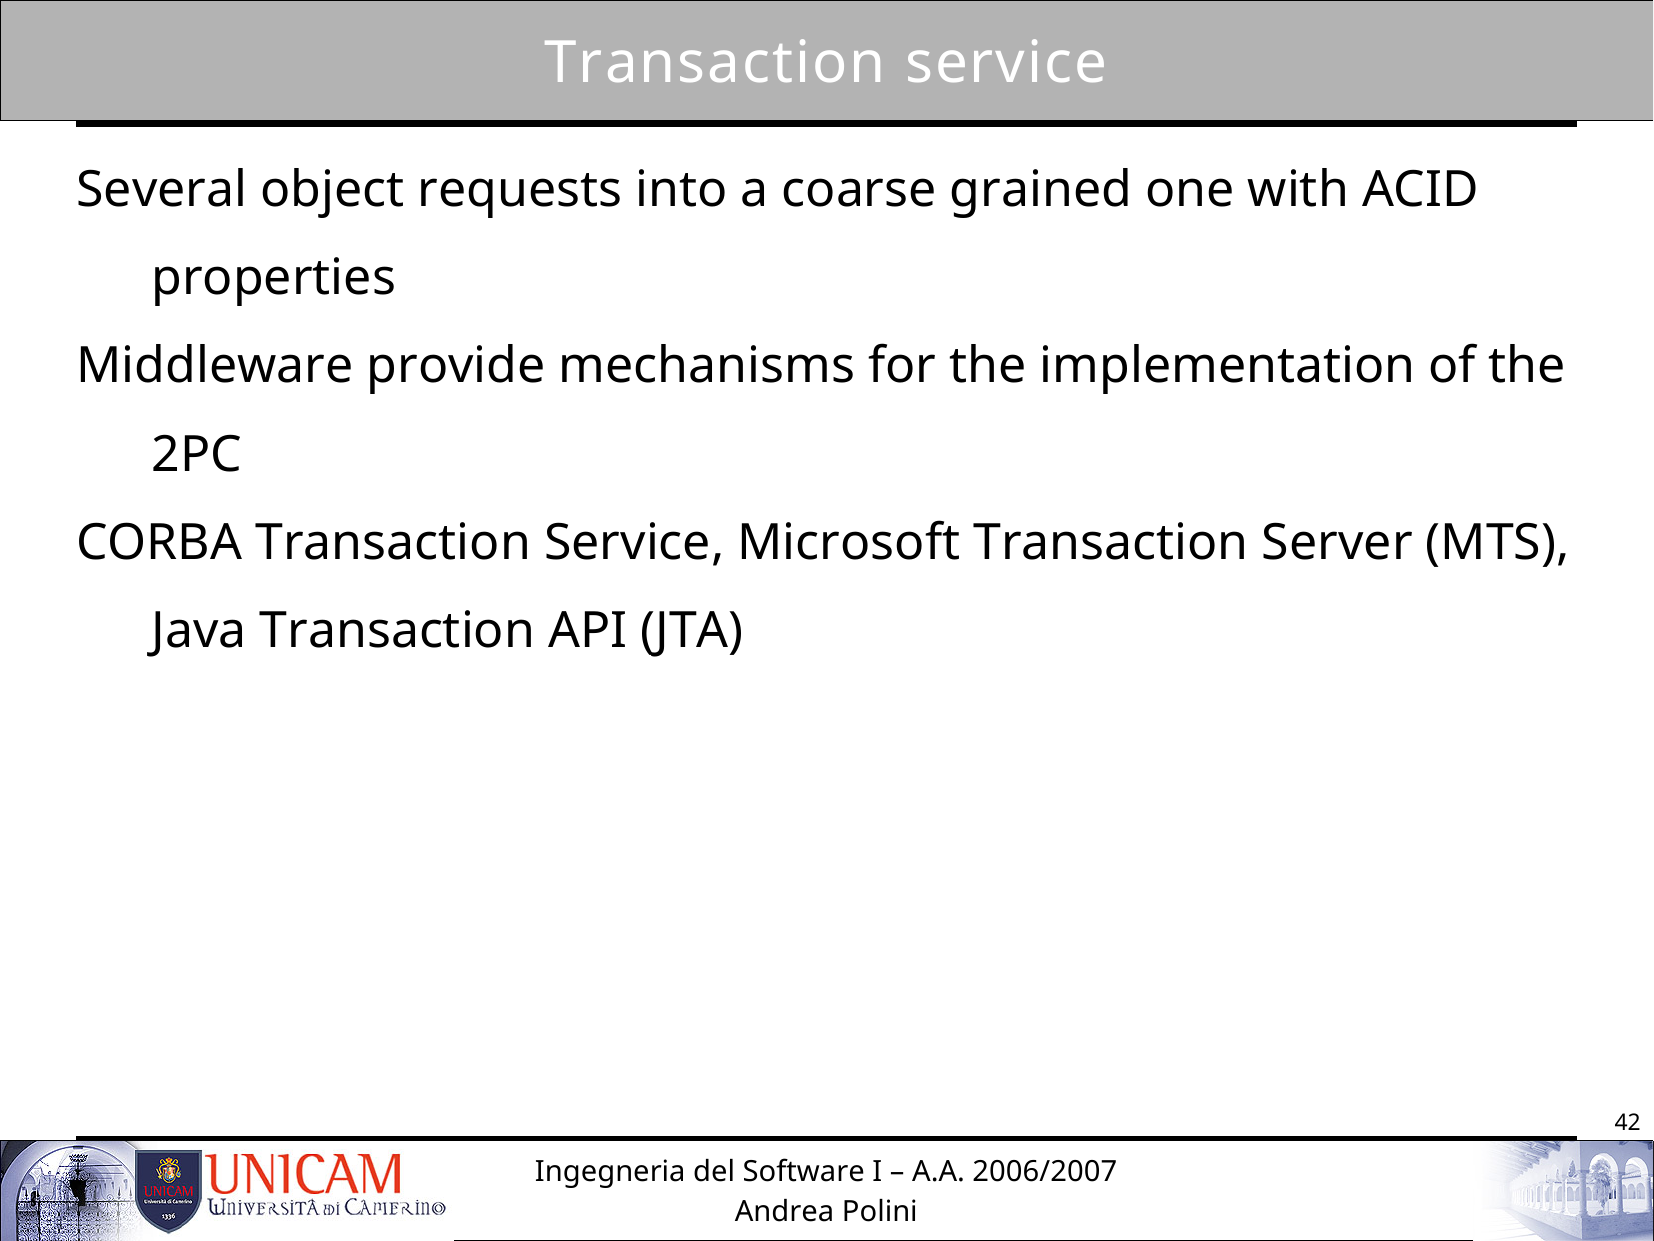

# Transaction service
Several object requests into a coarse grained one with ACID properties
Middleware provide mechanisms for the implementation of the 2PC
CORBA Transaction Service, Microsoft Transaction Server (MTS), Java Transaction API (JTA)
42